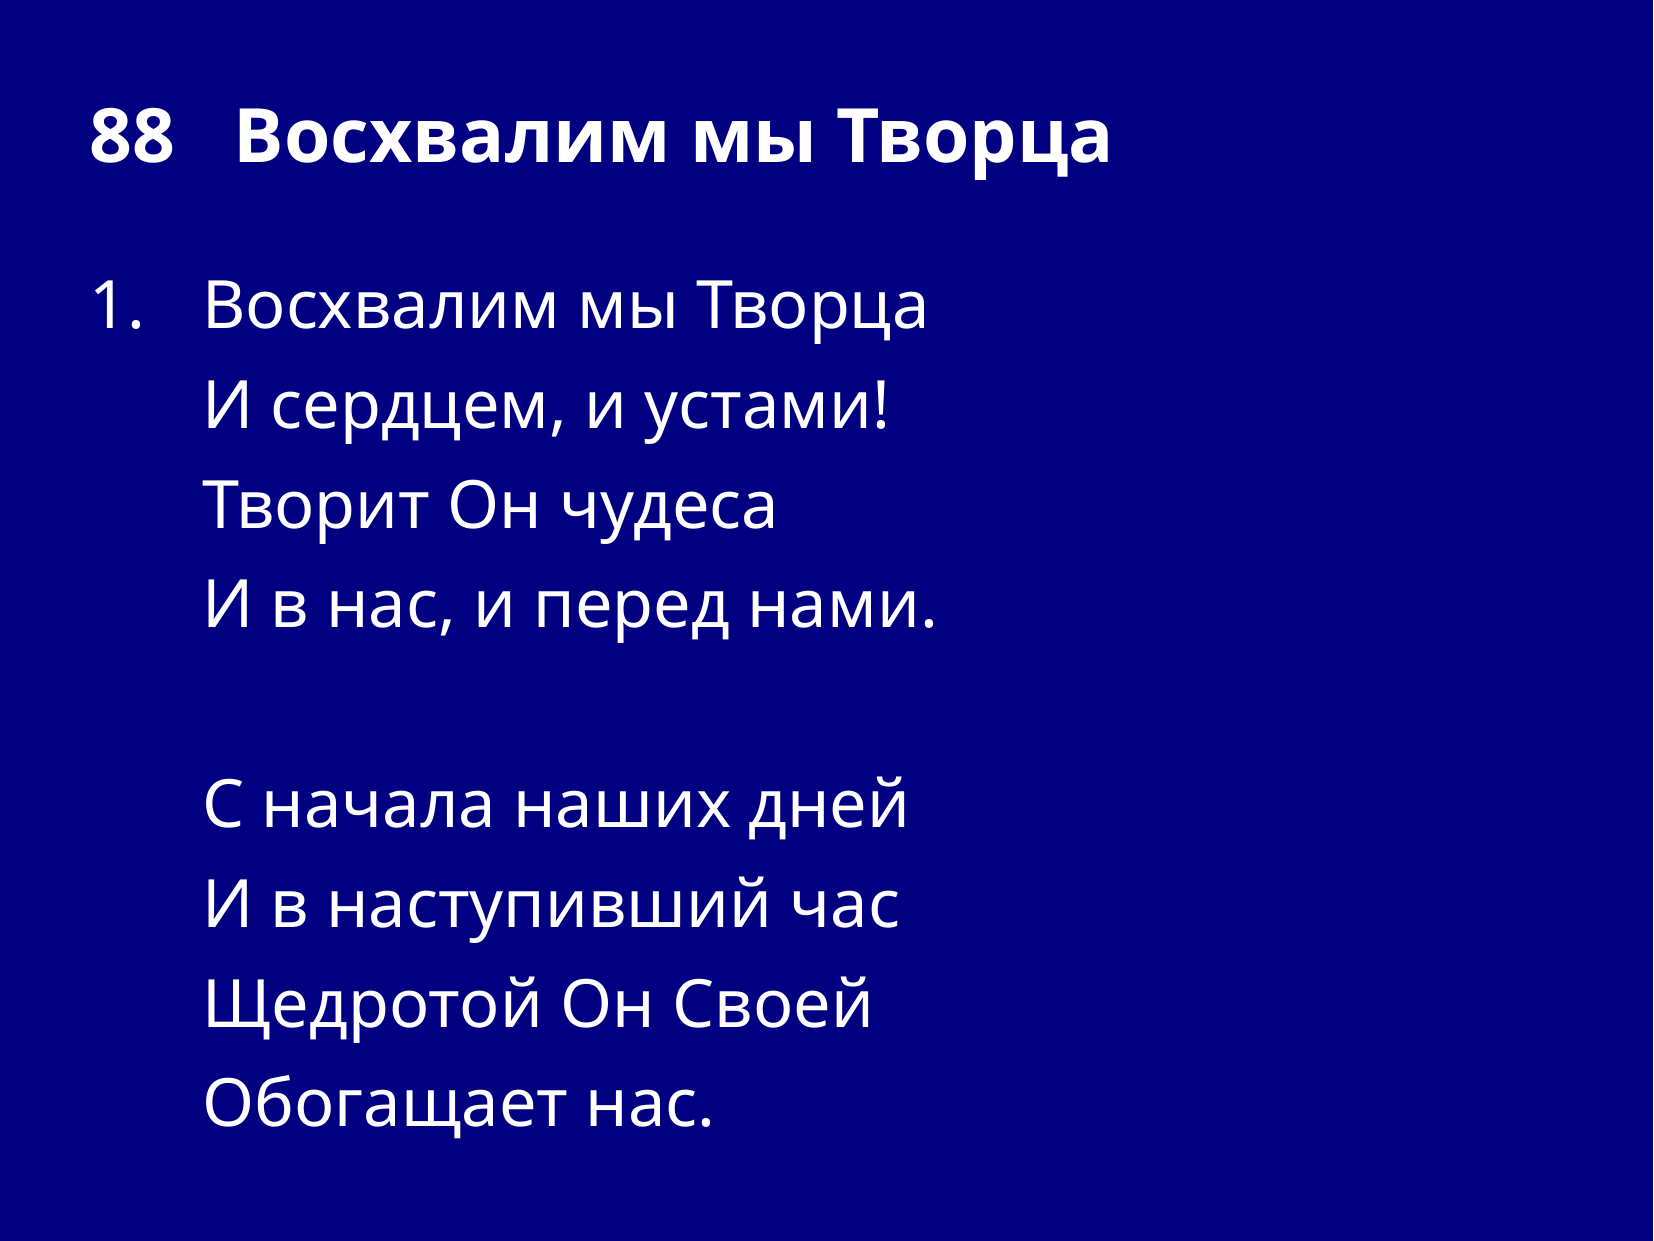

88 Восхвалим мы Творца
1.	Восхвалим мы Творца
	И сердцем, и устами!
	Творит Он чудеса
	И в нас, и перед нами.
	С начала наших дней
	И в наступивший час
	Щедротой Он Своей
	Обогащает нас.